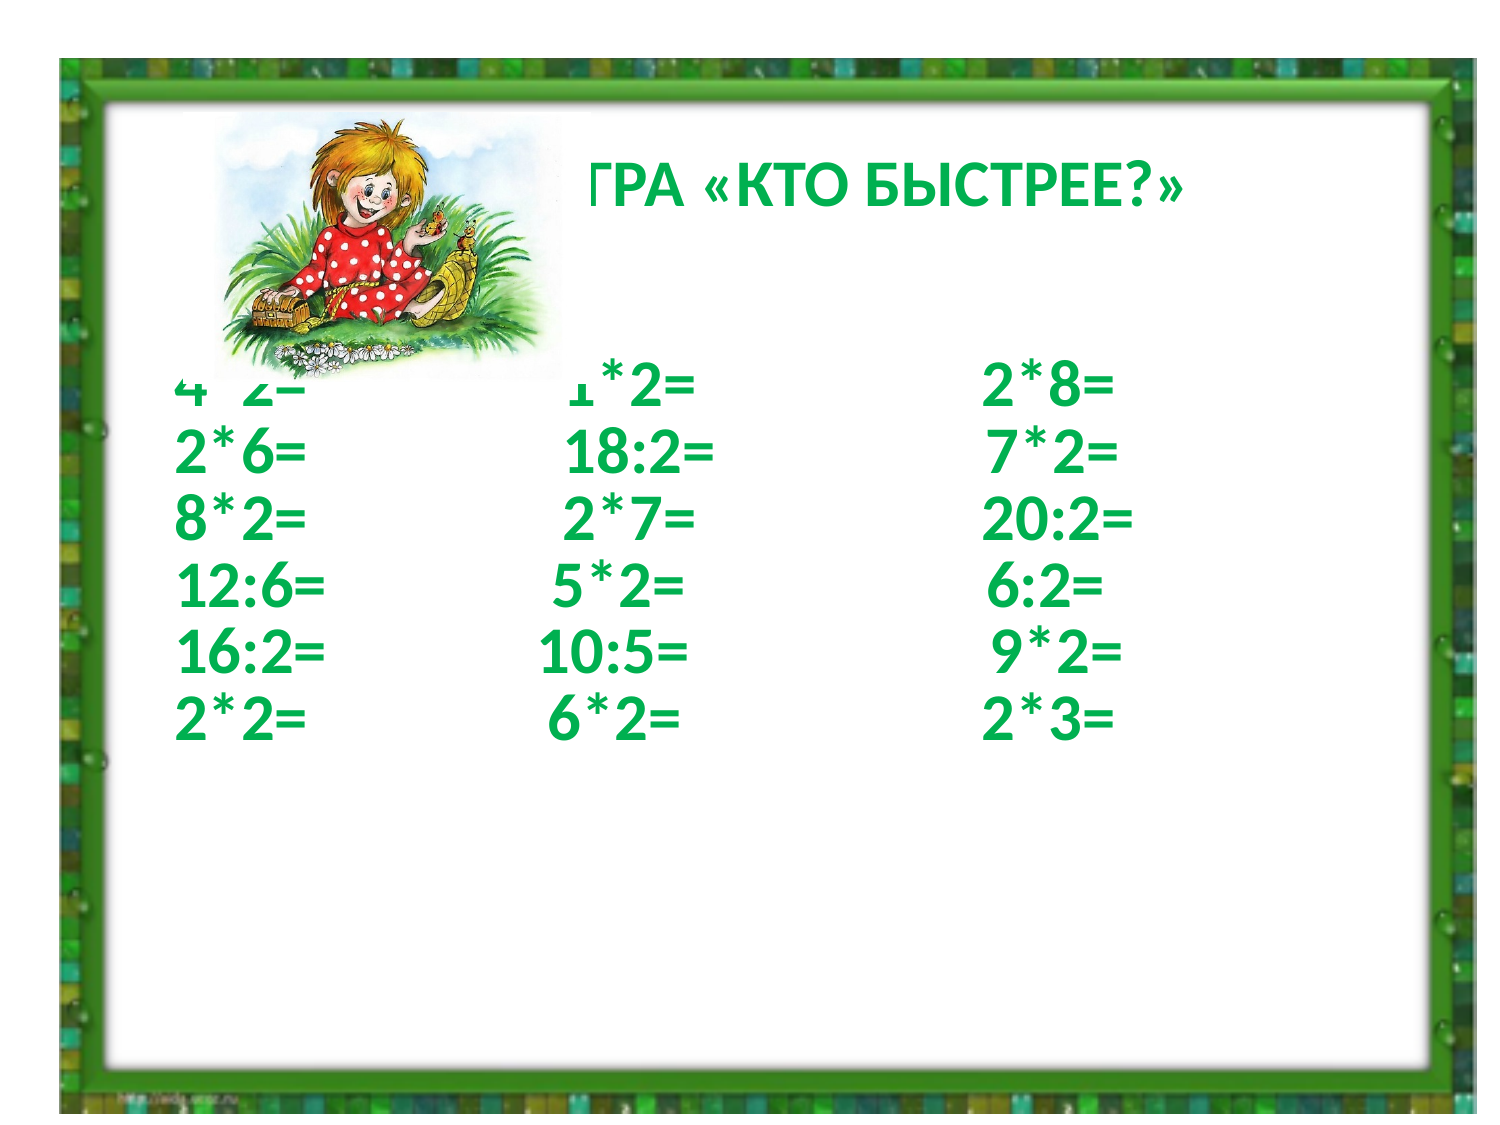

ИГРА «КТО БЫСТРЕЕ?»
4*2= 1*2= 2*8=
2*6= 18:2= 7*2=
8*2= 2*7= 20:2=
12:6= 5*2= 6:2=
16:2= 10:5= 9*2=
2*2= 6*2= 2*3=
#